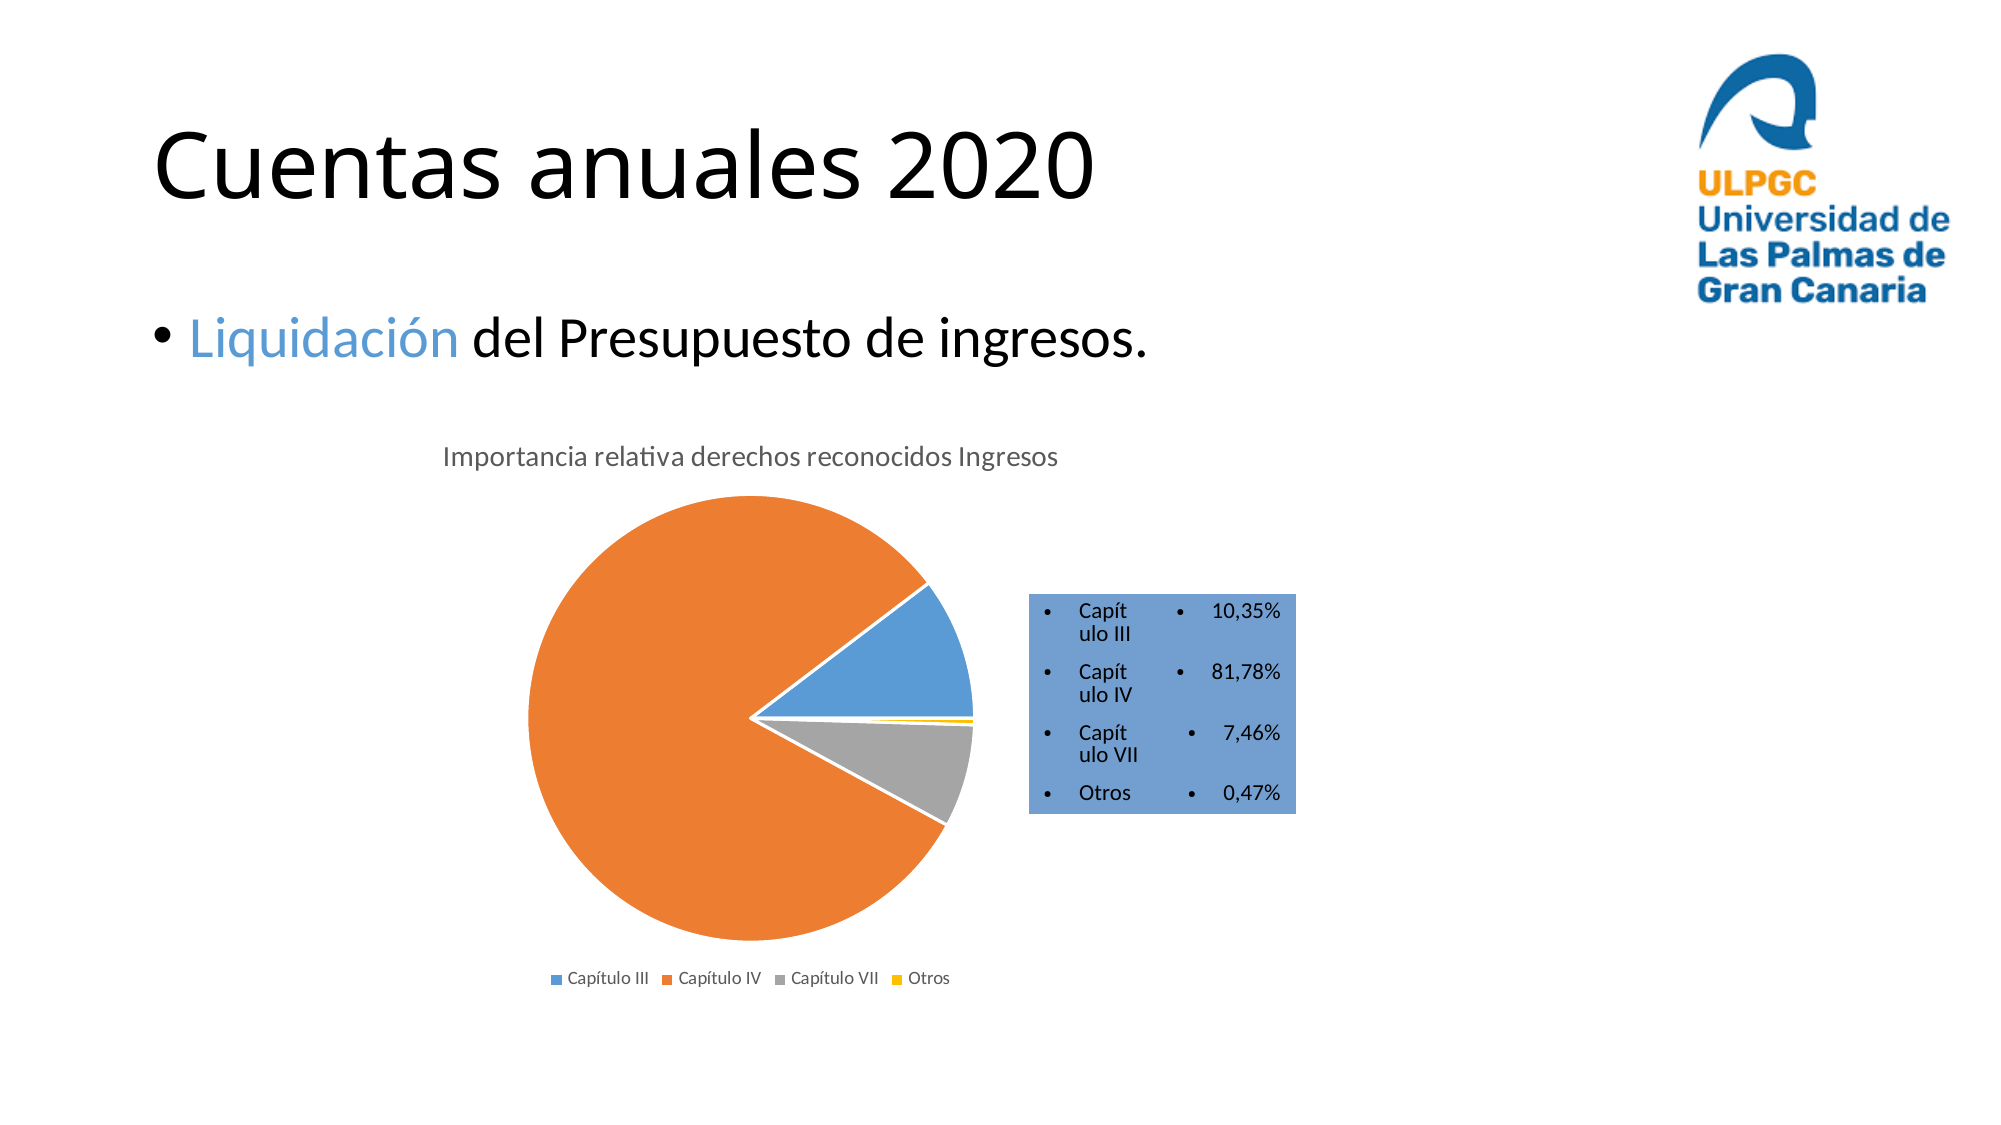

# Cuentas anuales 2020
Liquidación del Presupuesto de ingresos.
### Chart: Importancia relativa derechos reconocidos Ingresos
| Category | Series1 |
|---|---|
| Capítulo III | 0.1035 |
| Capítulo IV | 0.8178 |
| Capítulo VII | 0.0746 |
| Otros | 0.0047 || Capítulo III | 10,35% |
| --- | --- |
| Capítulo IV | 81,78% |
| Capítulo VII | 7,46% |
| Otros | 0,47% |